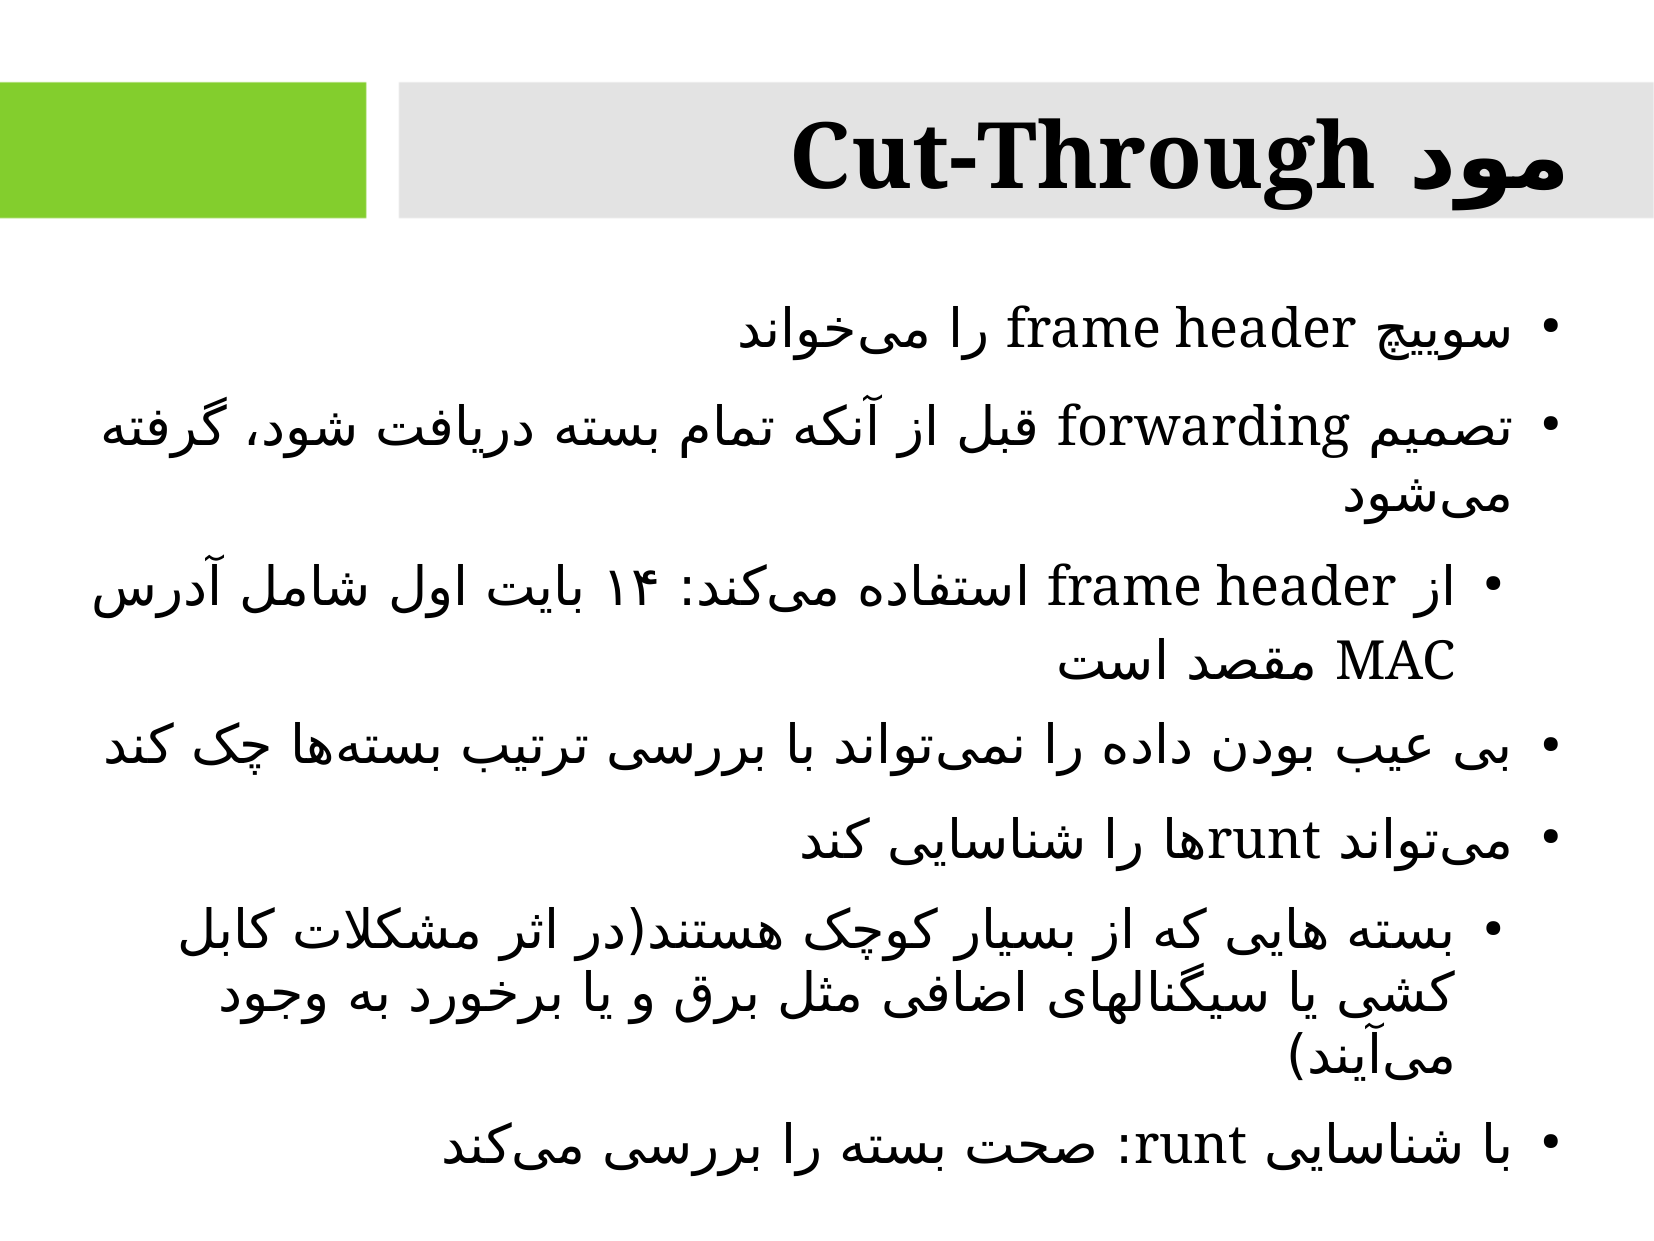

# مود Cut-Through
سوییچ frame header را می‌خواند
تصمیم forwarding قبل از آنکه تمام بسته دریافت شود، گرفته می‌شود
از frame header استفاده می‌کند: ۱۴ بایت اول شامل آدرس MAC مقصد است
بی عیب بودن داده را نمی‌تواند با بررسی ترتیب بسته‌ها چک کند
می‌تواند runtها را شناسایی کند
بسته هایی که از بسیار کوچک هستند(در اثر مشکلات کابل کشی یا سیگنالهای اضافی مثل برق و یا برخورد به وجود می‌آیند)
با شناسایی runt: صحت بسته را بررسی می‌کند